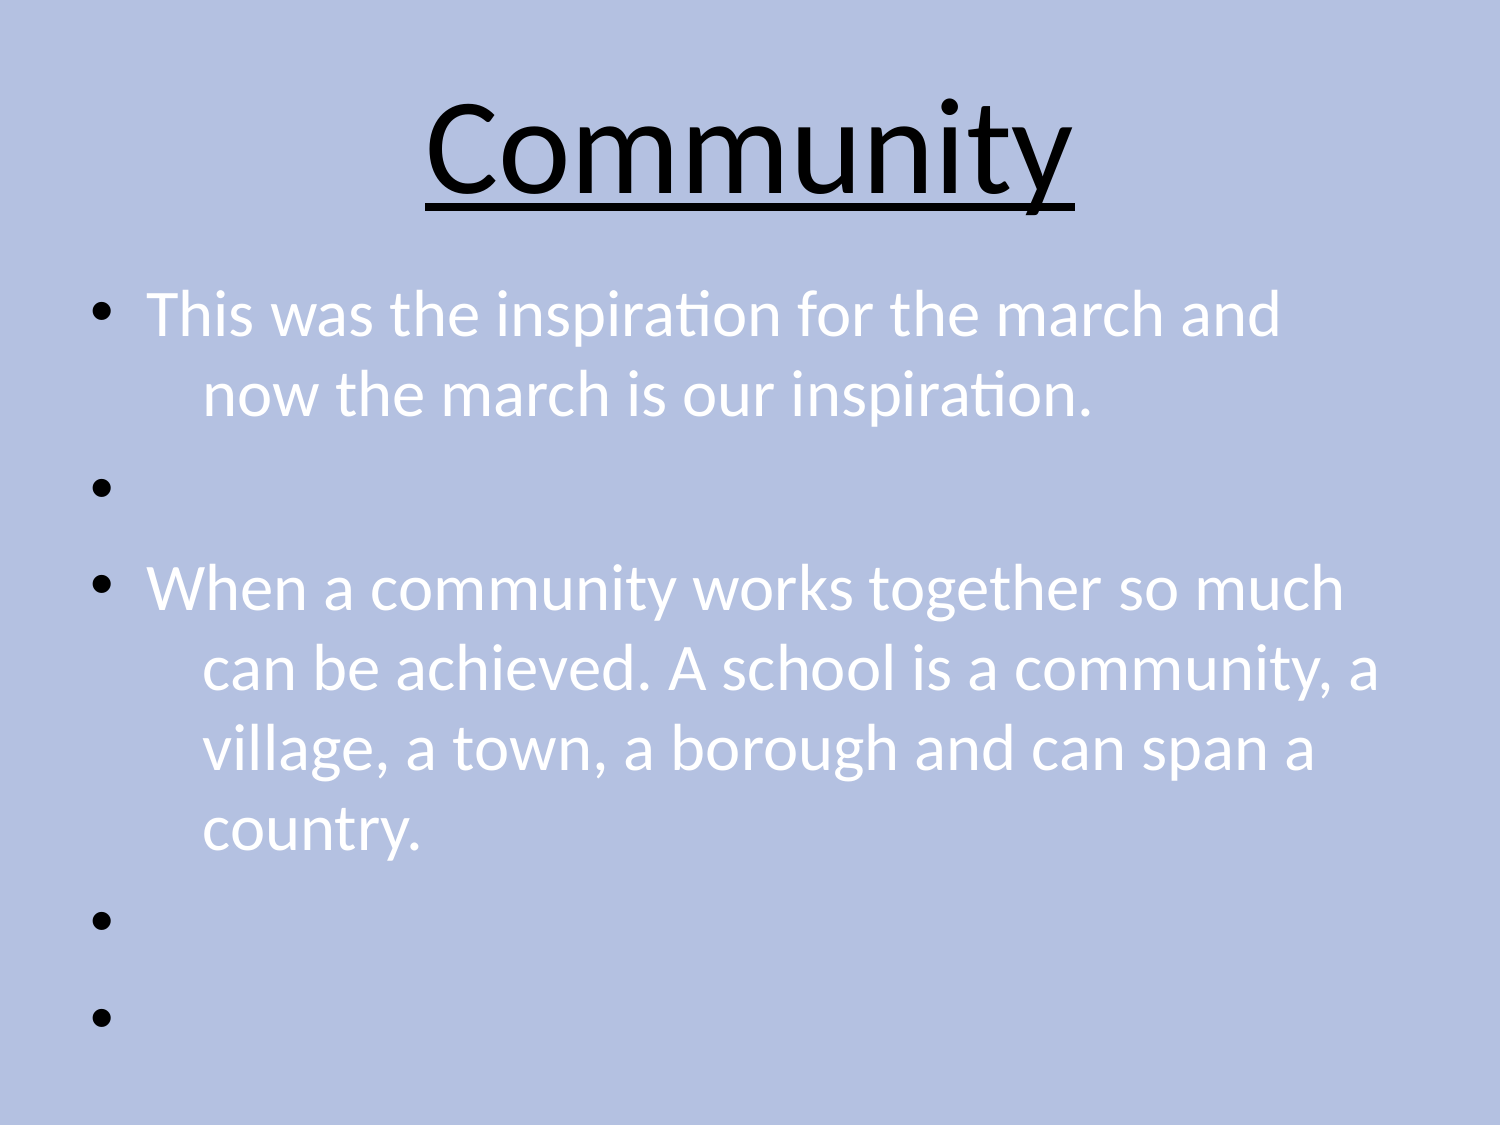

# Community
This was the inspiration for the march and now the march is our inspiration.
When a community works together so much can be achieved. A school is a community, a village, a town, a borough and can span a country.